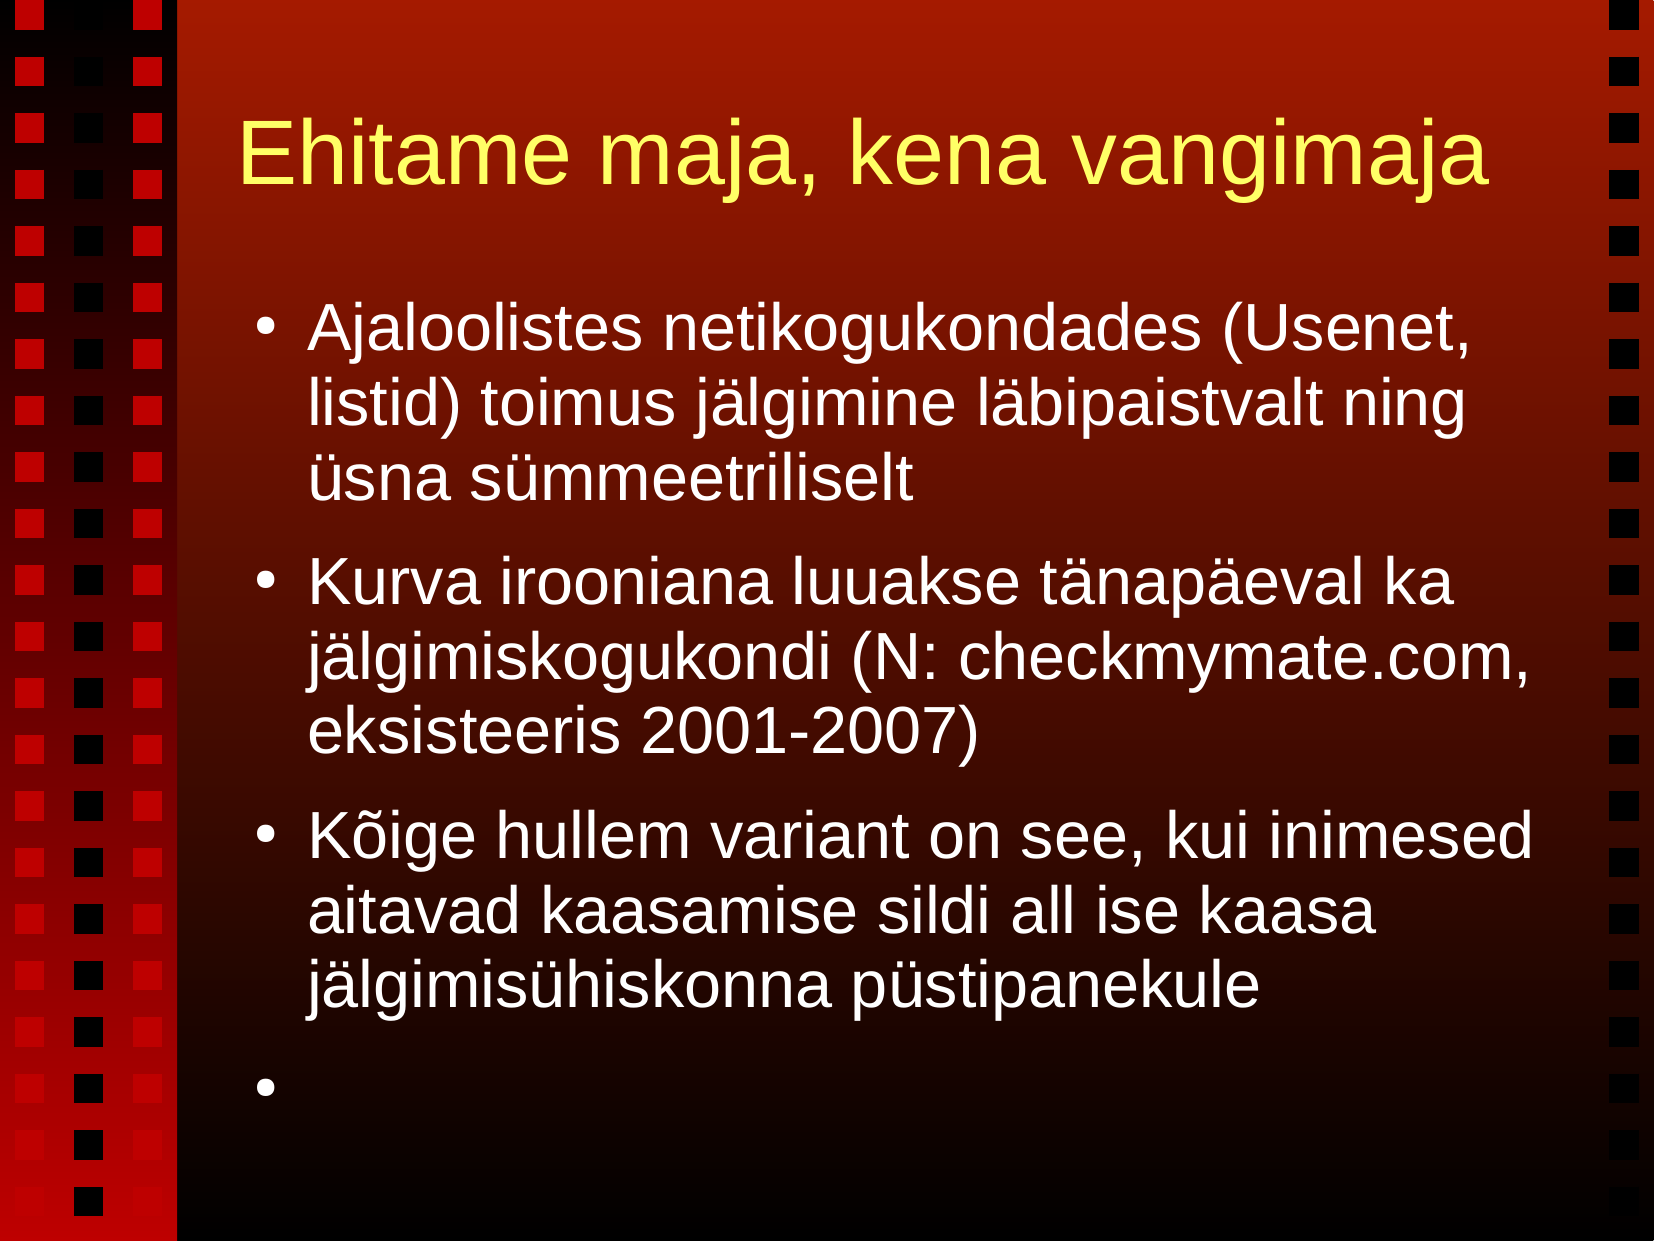

# Ehitame maja, kena vangimaja
Ajaloolistes netikogukondades (Usenet, listid) toimus jälgimine läbipaistvalt ning üsna sümmeetriliselt
Kurva irooniana luuakse tänapäeval ka jälgimiskogukondi (N: checkmymate.com, eksisteeris 2001-2007)
Kõige hullem variant on see, kui inimesed aitavad kaasamise sildi all ise kaasa jälgimisühiskonna püstipanekule